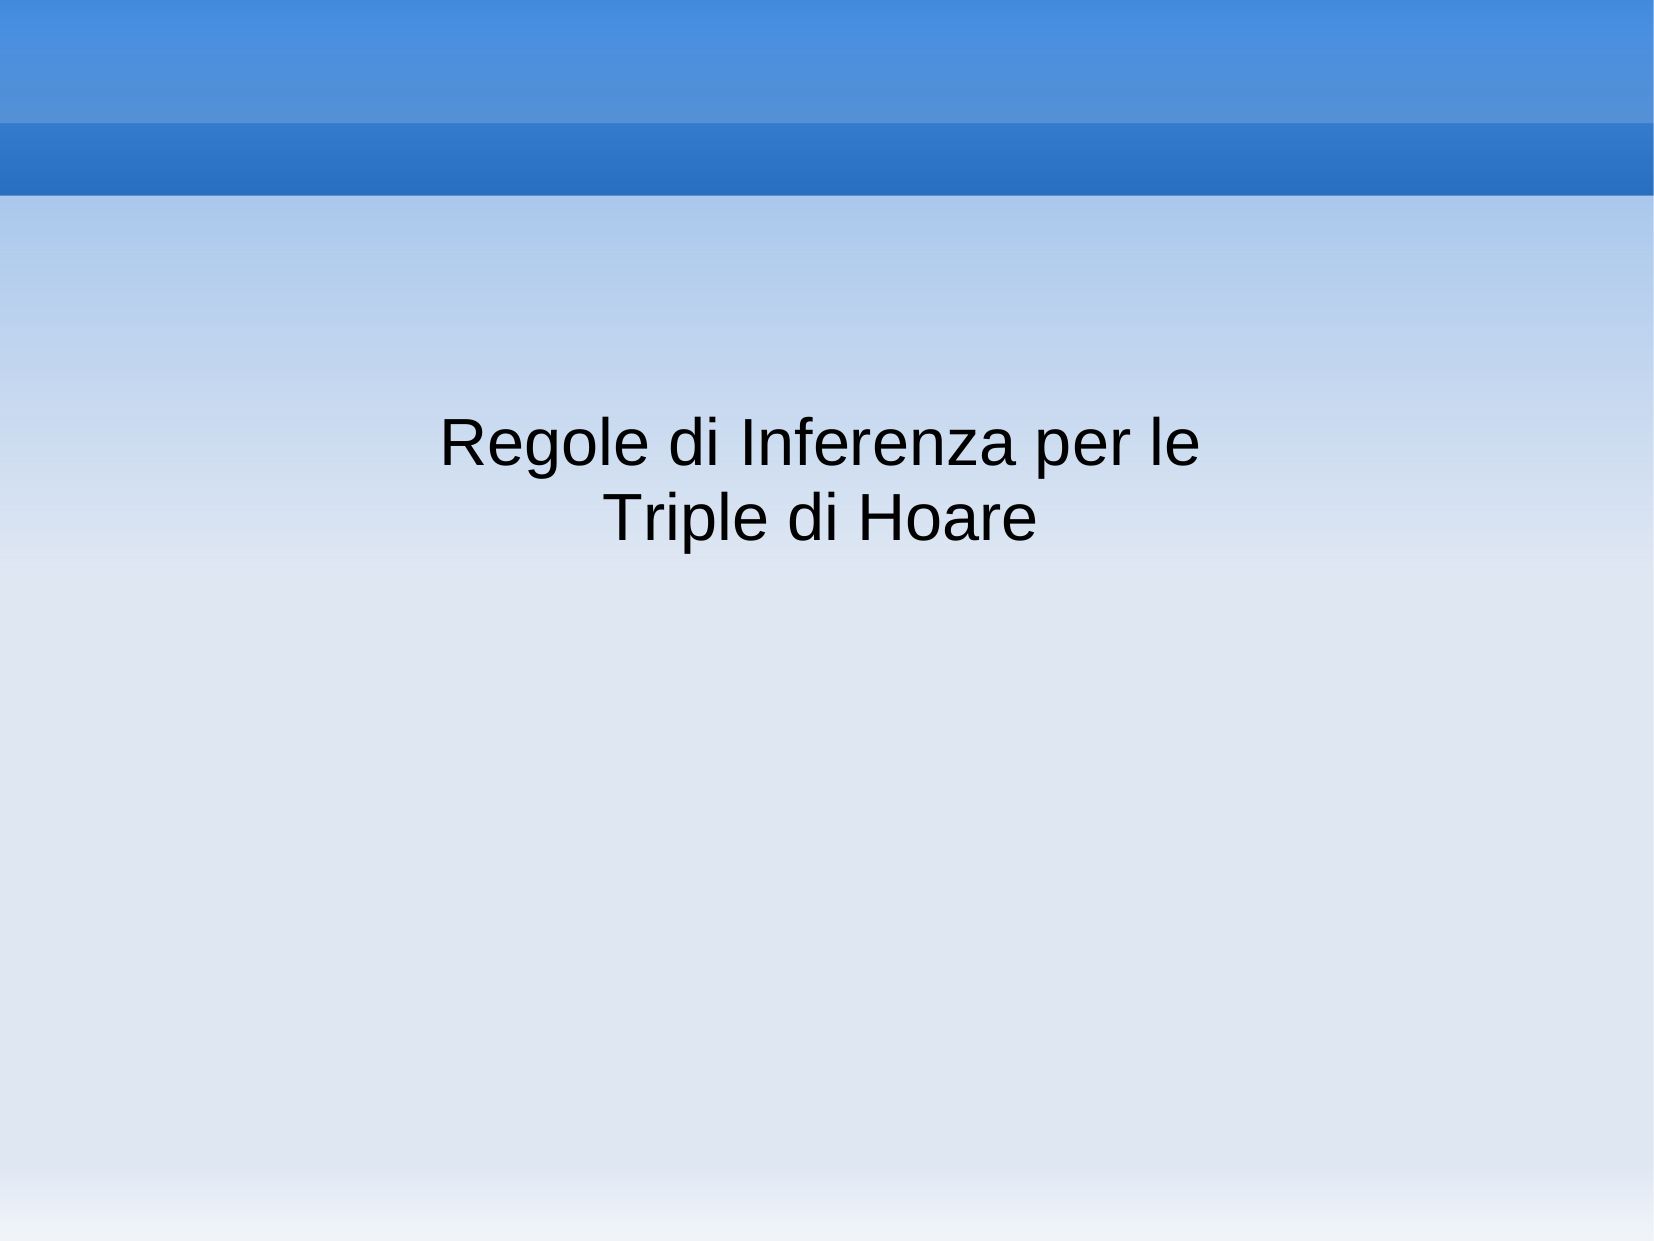

# Regole di Inferenza per le
Triple di Hoare